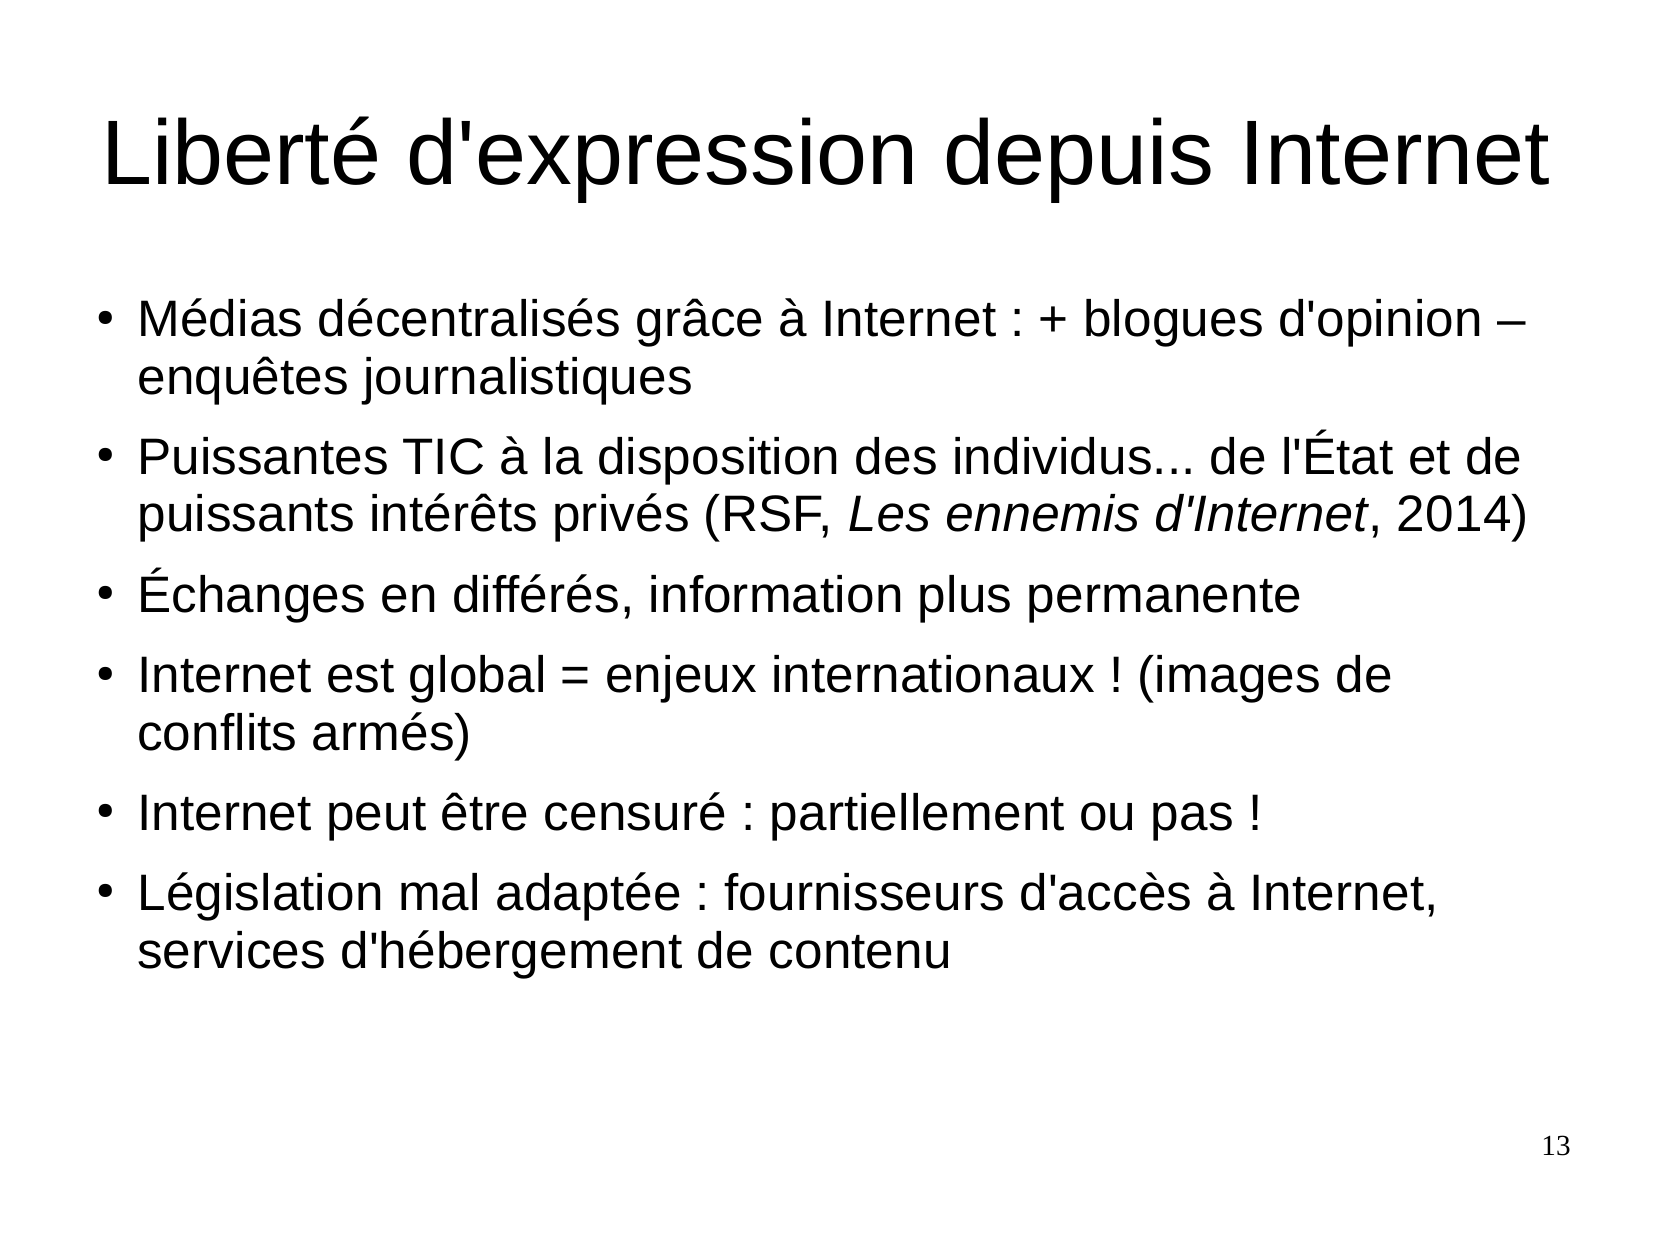

# Liberté d'expression depuis Internet
Médias décentralisés grâce à Internet : + blogues d'opinion – enquêtes journalistiques
Puissantes TIC à la disposition des individus... de l'État et de puissants intérêts privés (RSF, Les ennemis d'Internet, 2014)
Échanges en différés, information plus permanente
Internet est global = enjeux internationaux ! (images de conflits armés)
Internet peut être censuré : partiellement ou pas !
Législation mal adaptée : fournisseurs d'accès à Internet, services d'hébergement de contenu
13